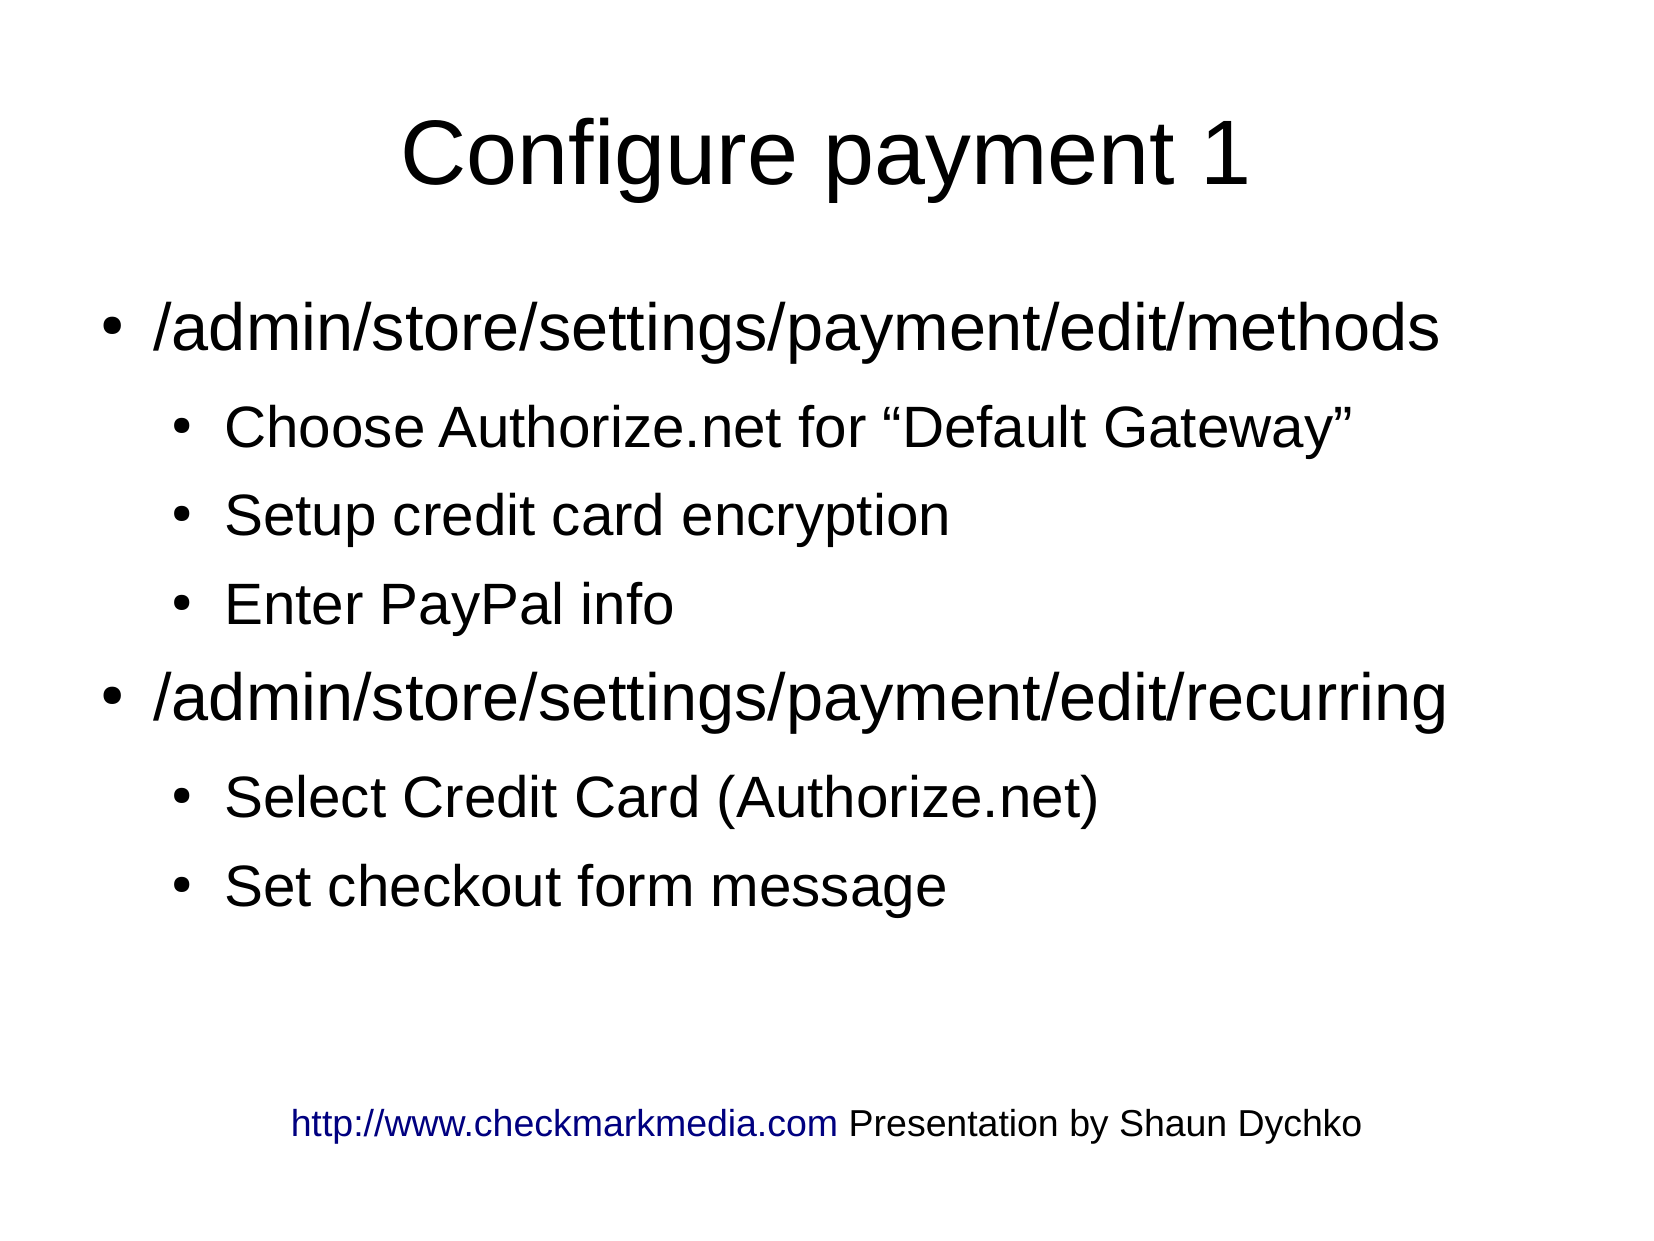

# Configure payment 1
/admin/store/settings/payment/edit/methods
Choose Authorize.net for “Default Gateway”
Setup credit card encryption
Enter PayPal info
/admin/store/settings/payment/edit/recurring
Select Credit Card (Authorize.net)
Set checkout form message
http://www.checkmarkmedia.com Presentation by Shaun Dychko